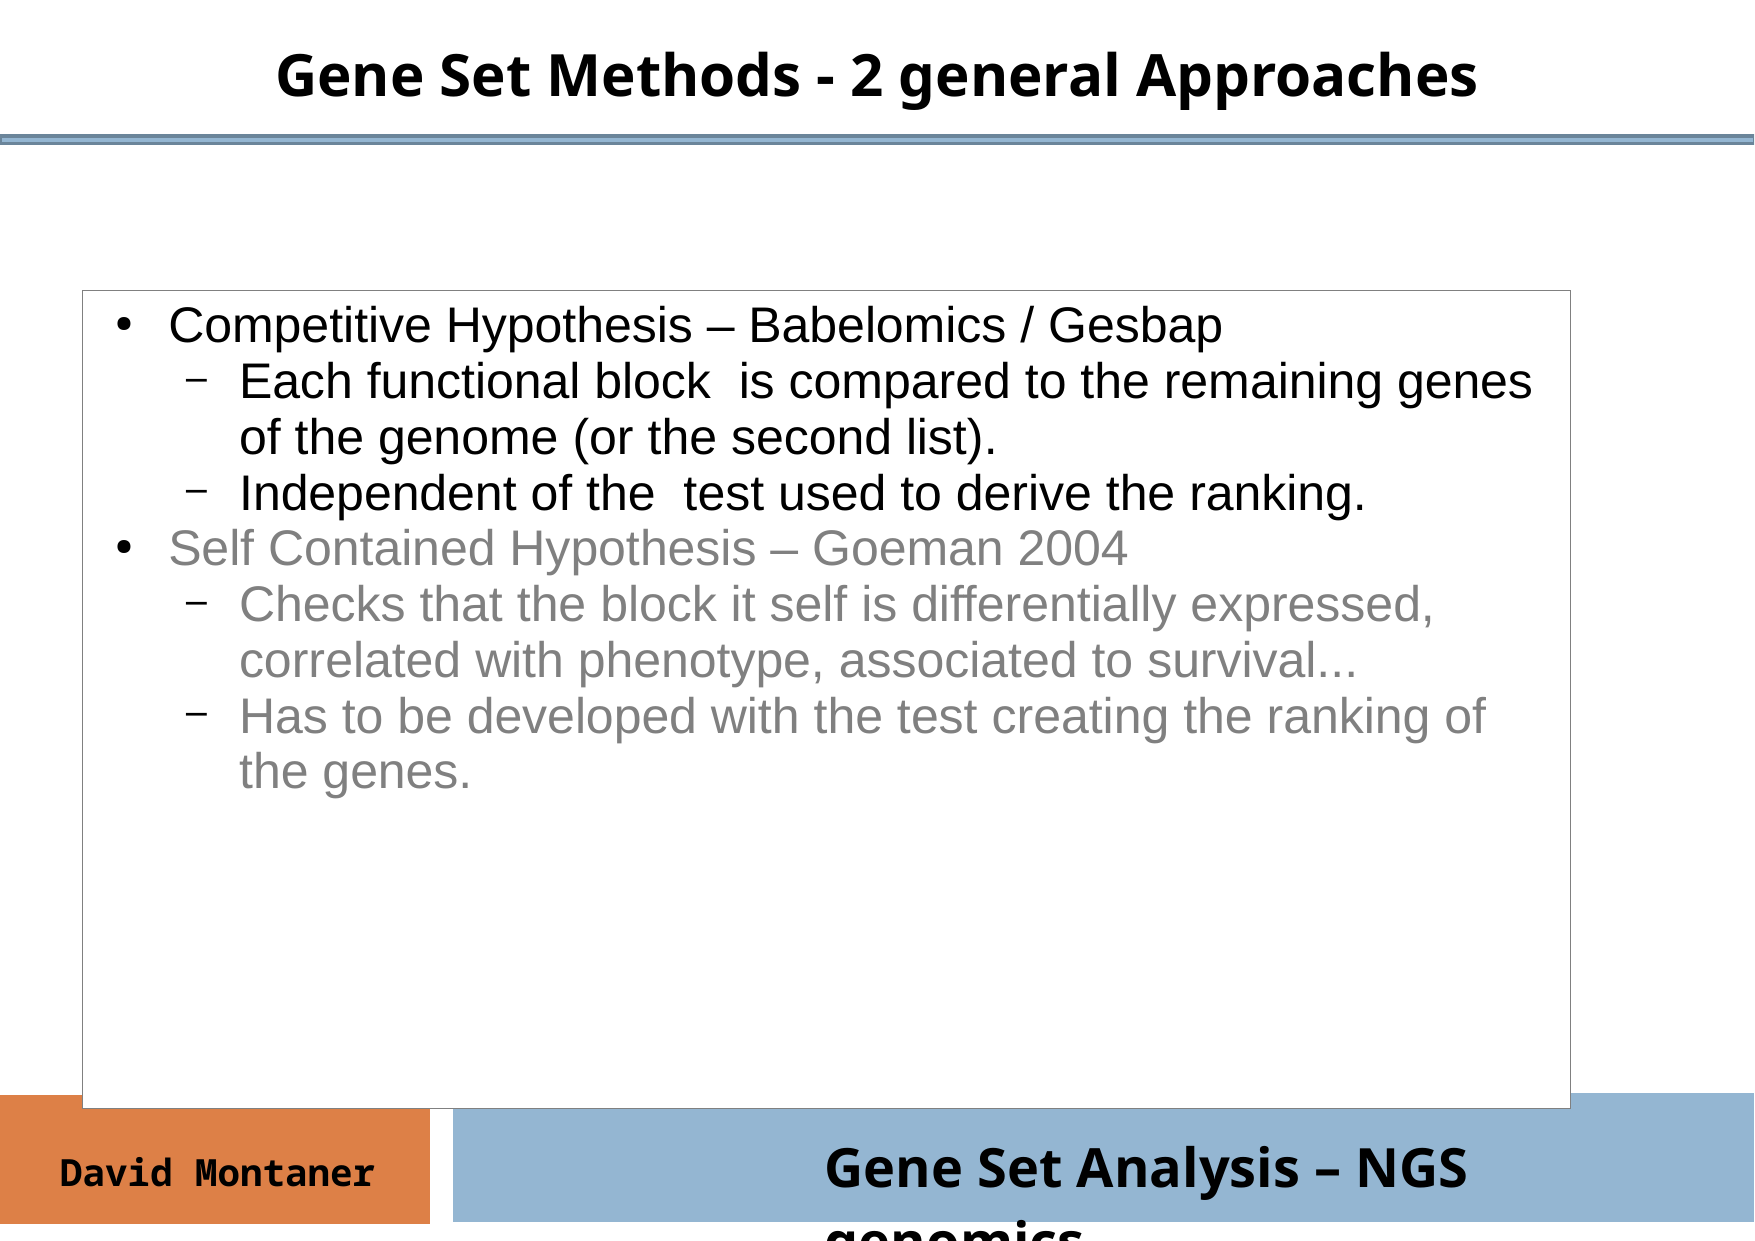

Gene Set Methods - 2 general Approaches
Competitive Hypothesis – Babelomics / Gesbap
Each functional block is compared to the remaining genes of the genome (or the second list).
Independent of the test used to derive the ranking.
Self Contained Hypothesis – Goeman 2004
Checks that the block it self is differentially expressed, correlated with phenotype, associated to survival...
Has to be developed with the test creating the ranking of the genes.
Gene Set Analysis – NGS genomics
David Montaner